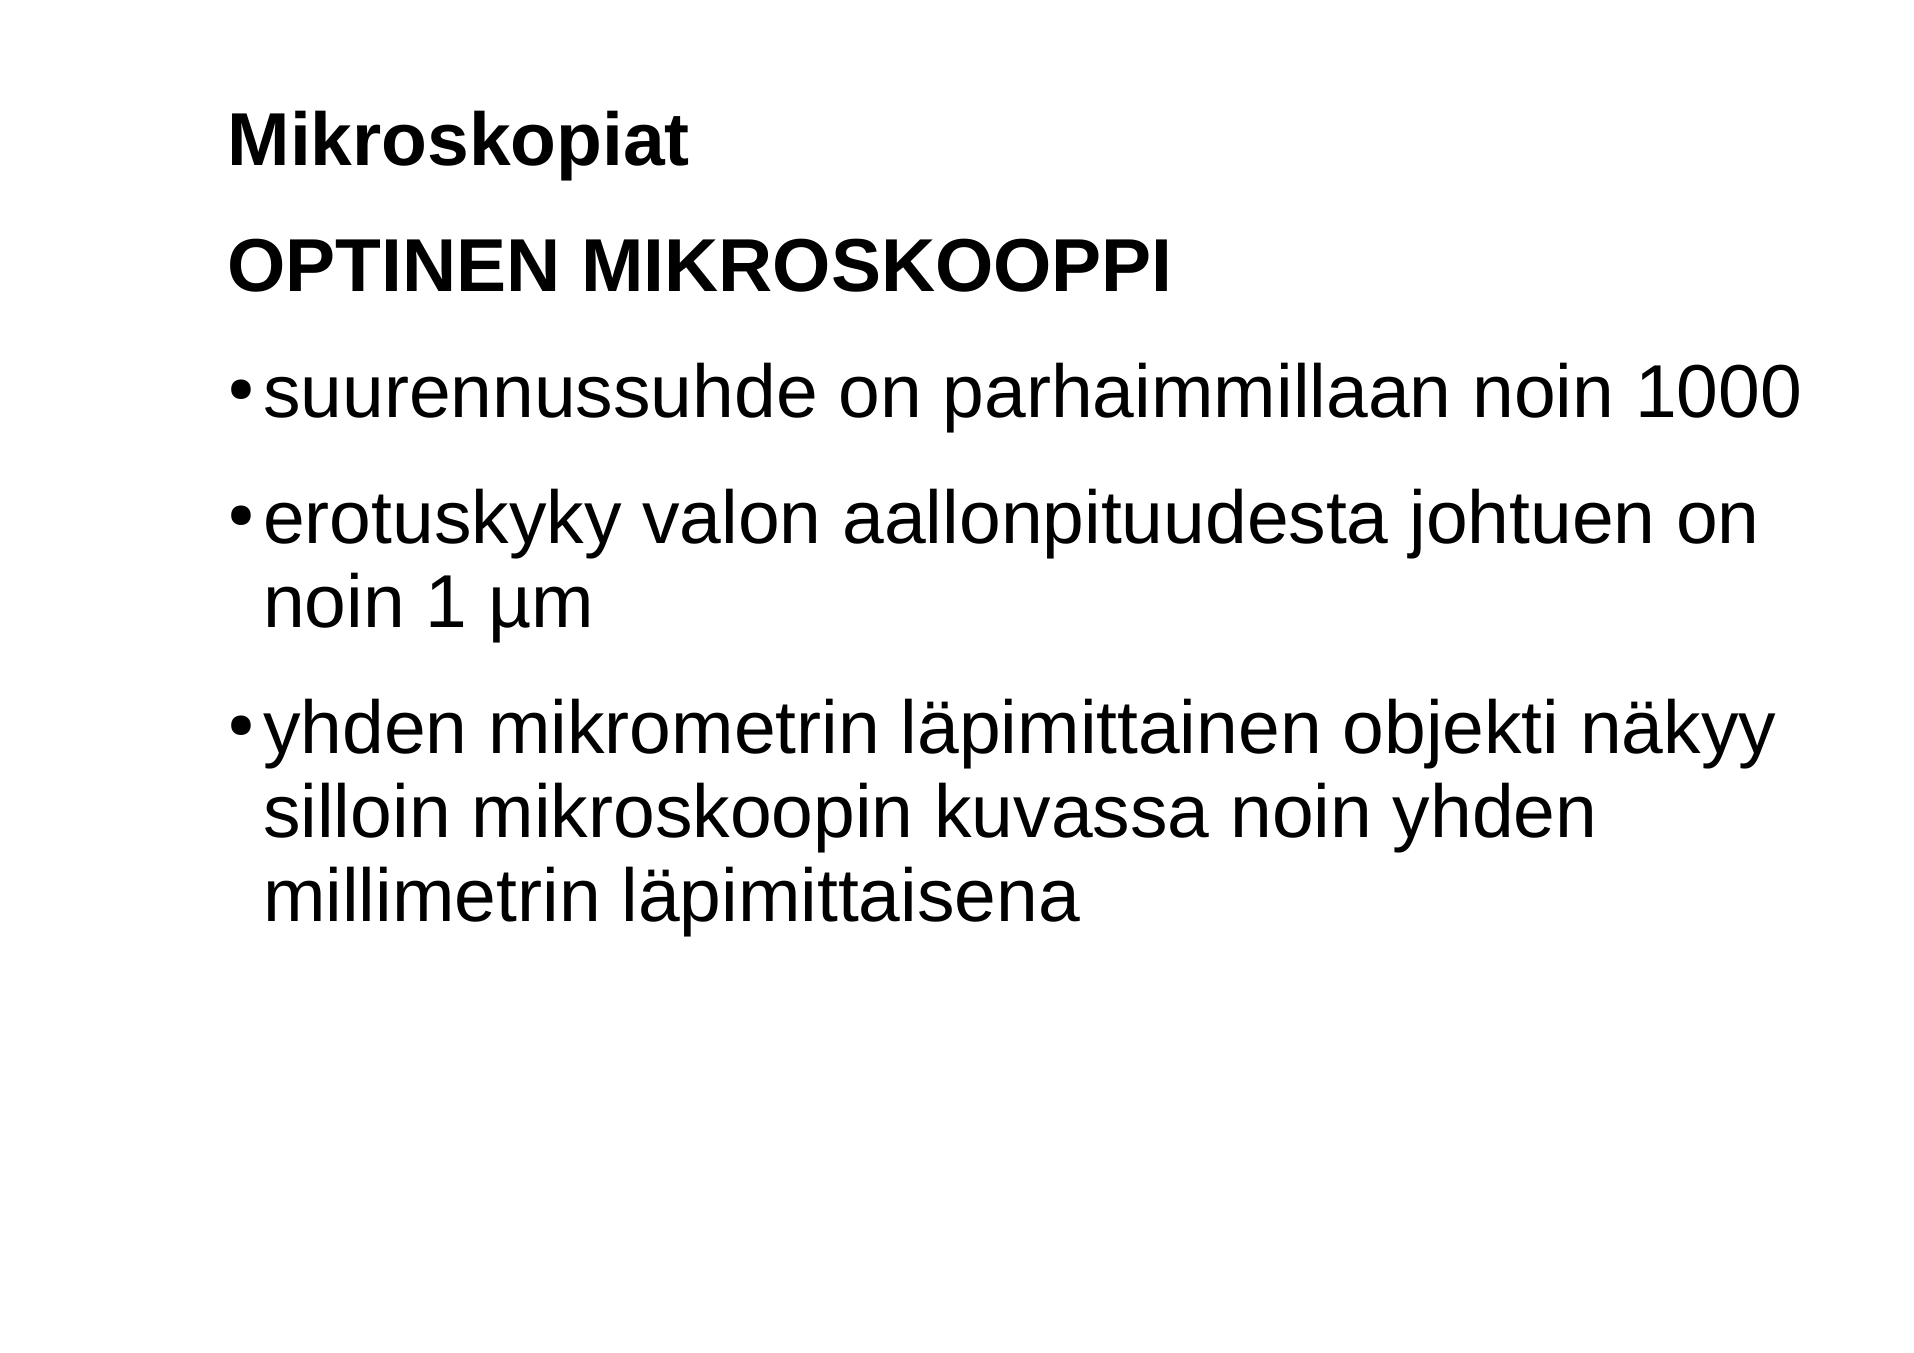

Mikroskopiat
OPTINEN MIKROSKOOPPI
suurennussuhde on parhaimmillaan noin 1000
erotuskyky valon aallonpituudesta johtuen on noin 1 µm
yhden mikrometrin läpimittainen objekti näkyy silloin mikroskoopin kuvassa noin yhden millimetrin läpimittaisena